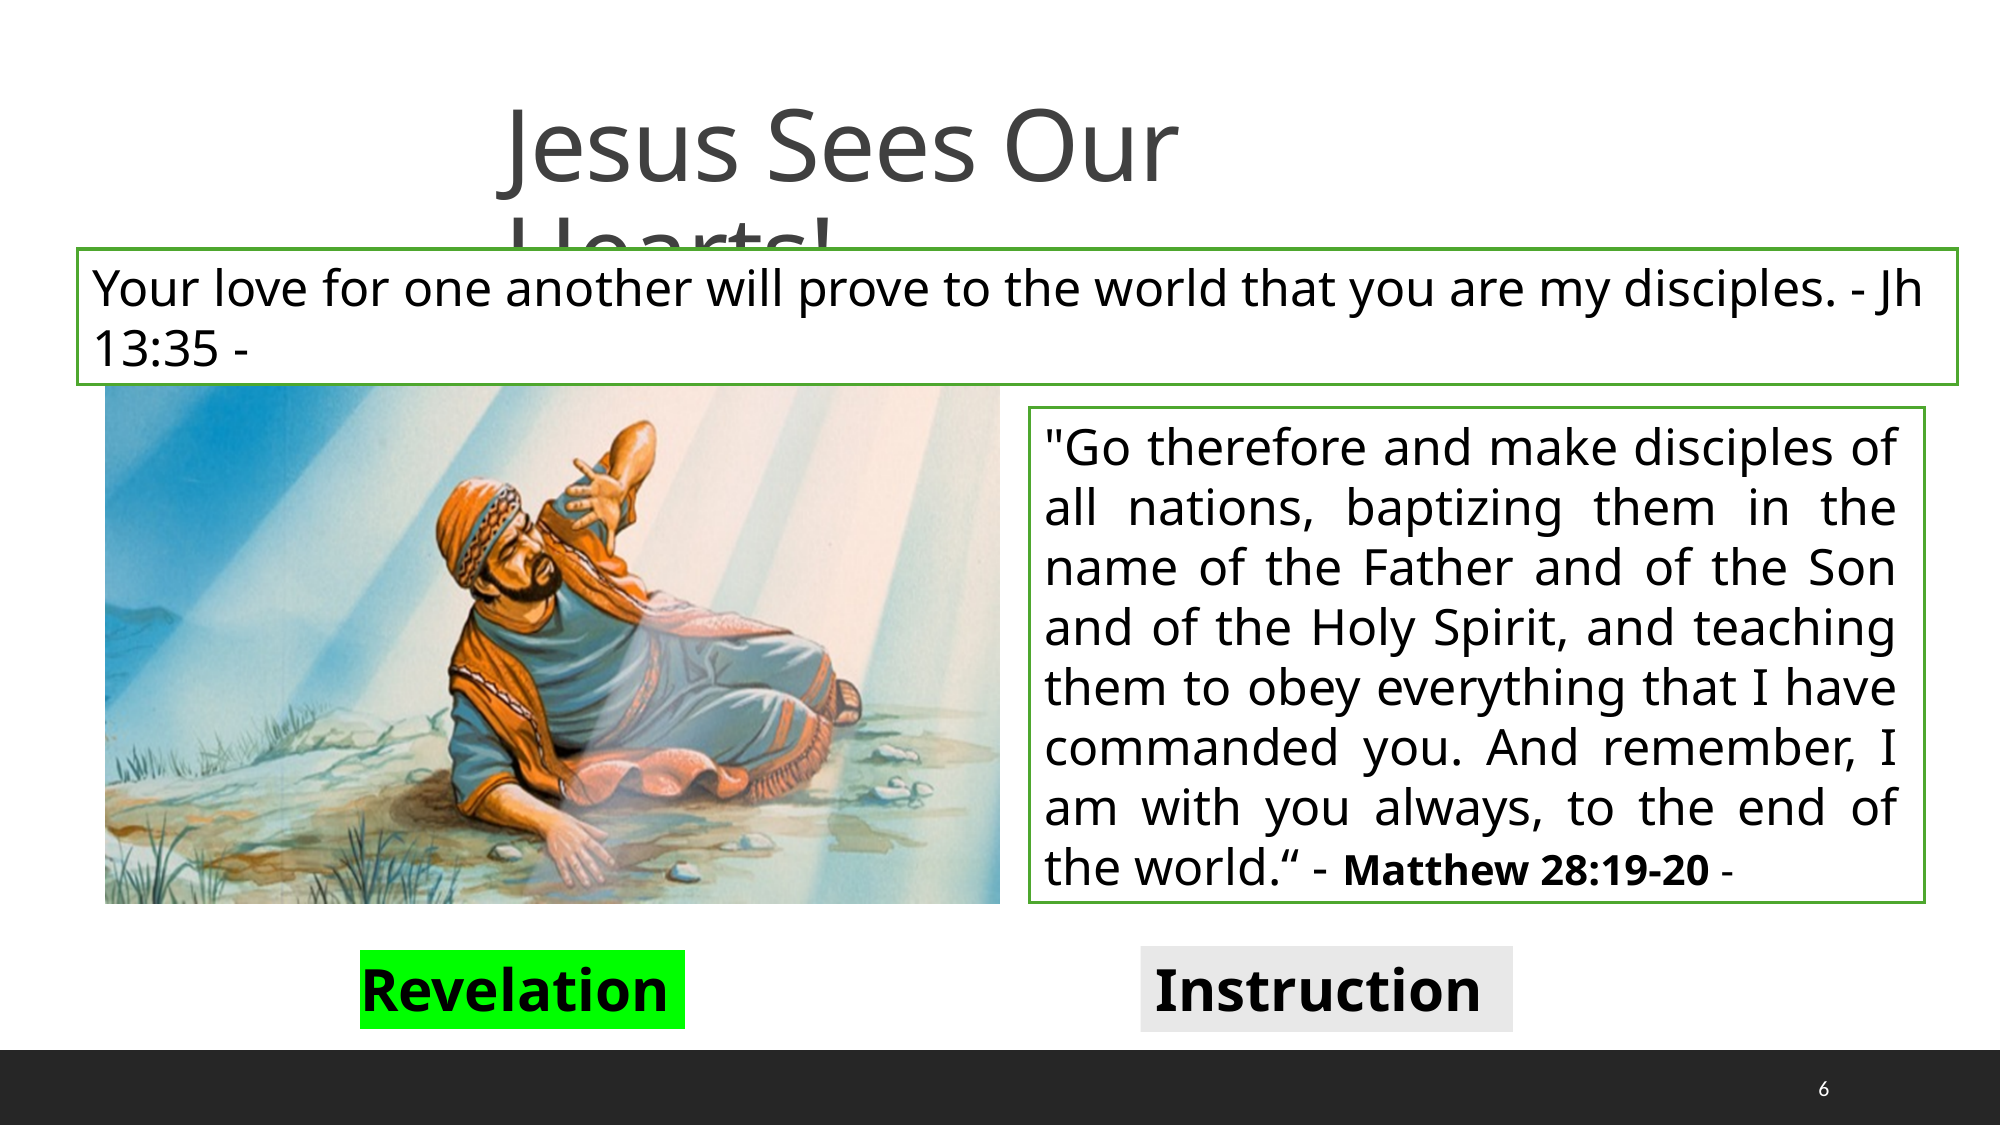

# Jesus Sees Our Hearts!
Your love for one another will prove to the world that you are my disciples. - Jh 13:35 -
"Go therefore and make disciples of all nations, baptizing them in the name of the Father and of the Son and of the Holy Spirit, and teaching them to obey everything that I have commanded you. And remember, I am with you always, to the end of the world.“ - Matthew 28:19-20 -
Acts 9:4-6 – “He fell to the ground and heard a voice say to him, ‘Saul, Saul, why do you persecute me?’ ‘Who are you, Lord?’ Saul asked. ‘I am Jesus, whom you are persecuting,’ he replied. ‘Now get up and go into the city, and you will be told what you must do.’”
Revelation
Instruction